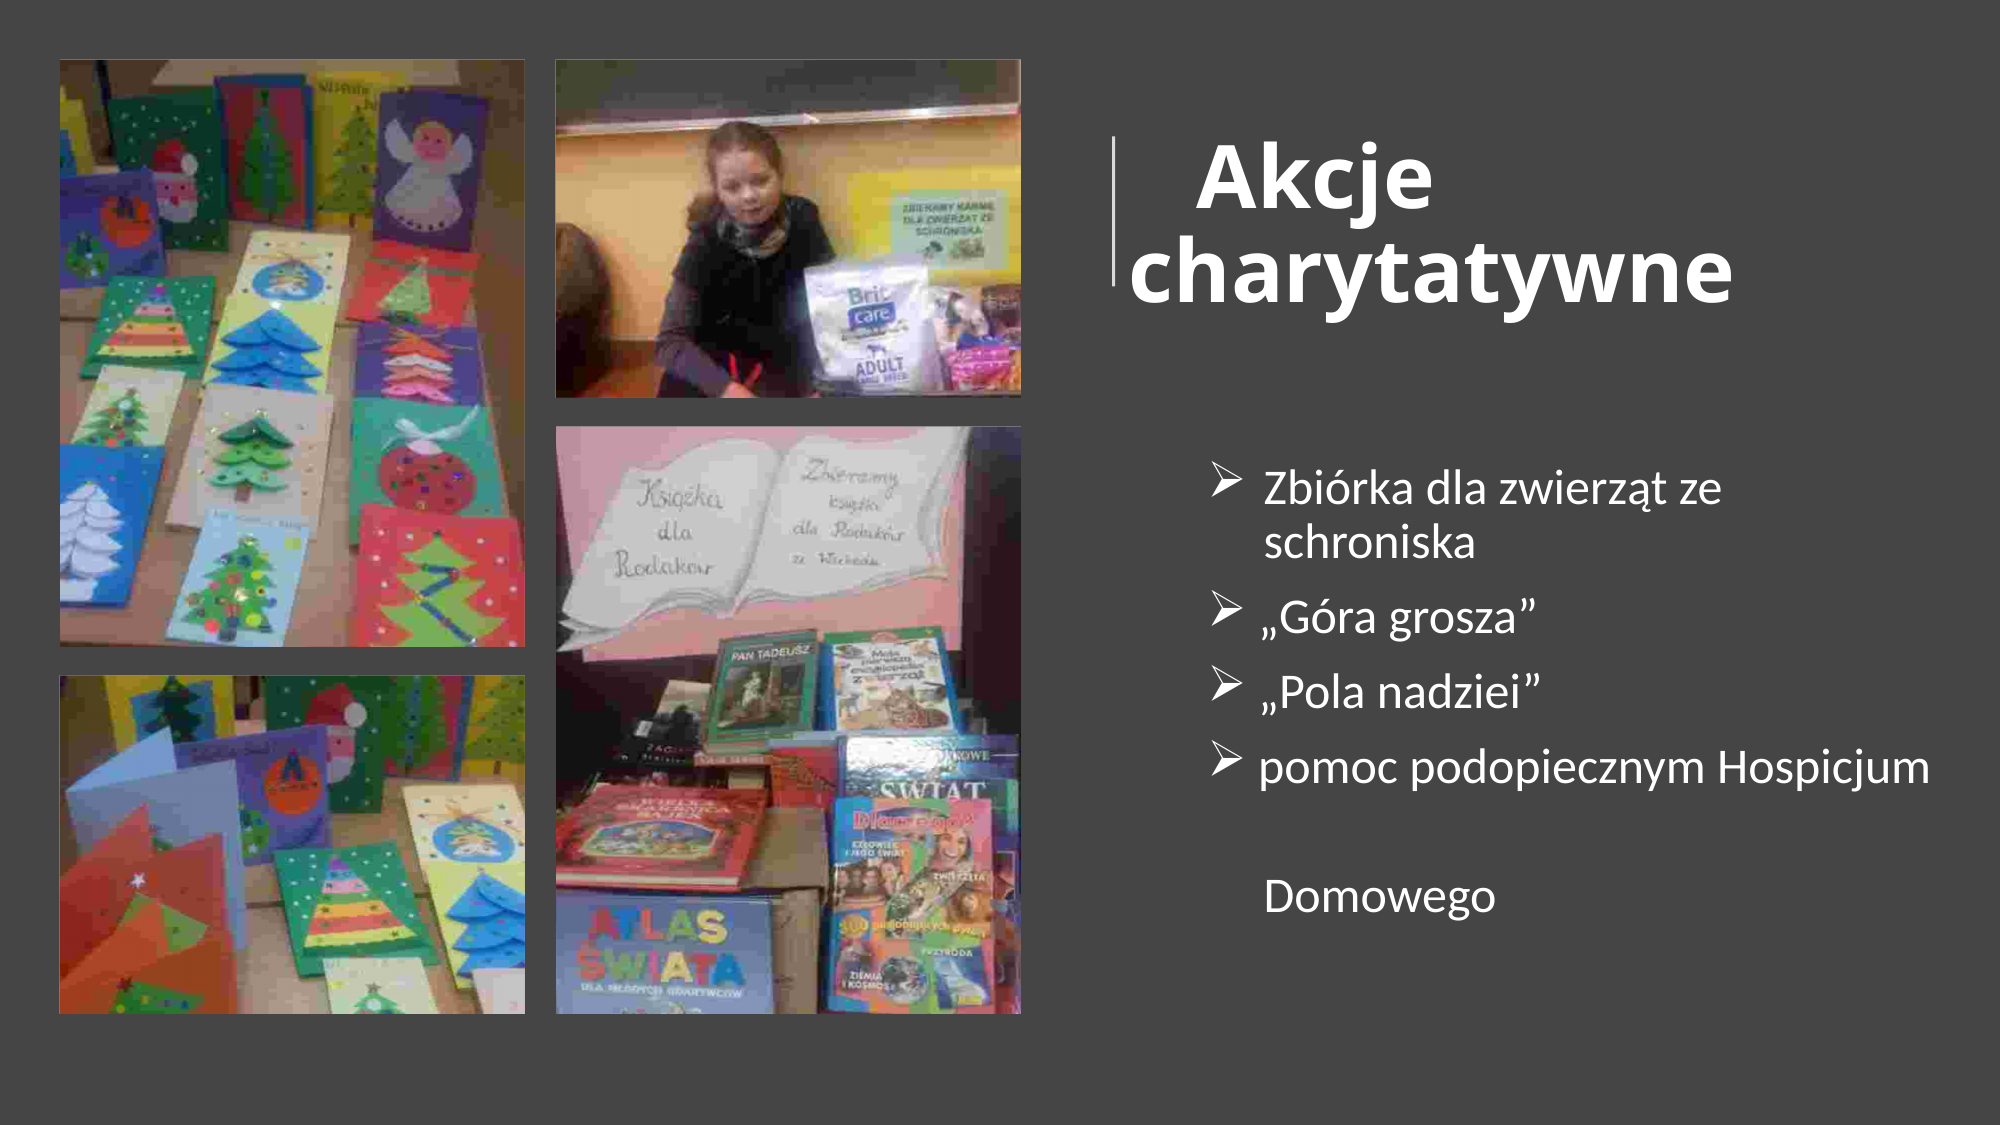

# Akcje charytatywne
Zbiórka dla zwierząt ze schroniska
 „Góra grosza”
 „Pola nadziei”
 pomoc podopiecznym Hospicjum
 Domowego